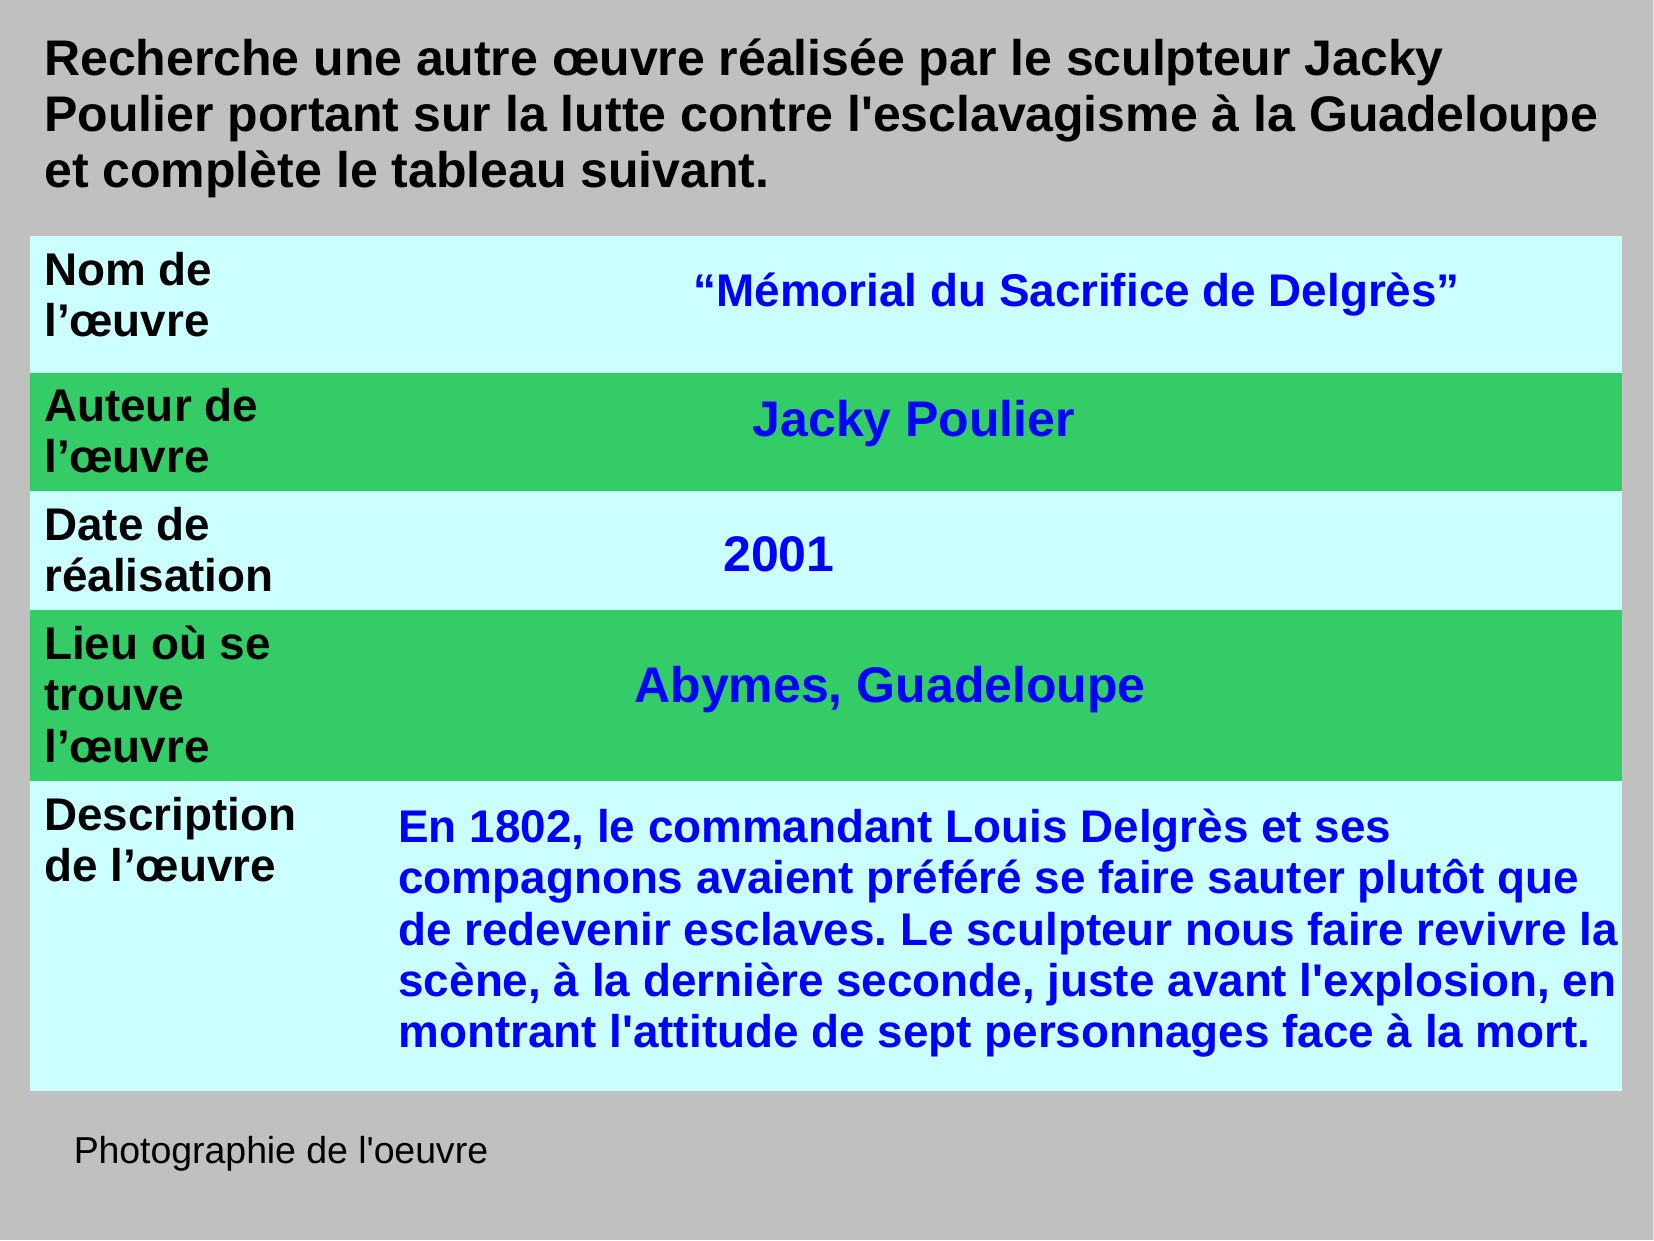

Recherche une autre œuvre réalisée par le sculpteur Jacky Poulier portant sur la lutte contre l'esclavagisme à la Guadeloupe et complète le tableau suivant.
| Nom de l’œuvre | |
| --- | --- |
| Auteur de l’œuvre | |
| Date de réalisation | |
| Lieu où se trouve l’œuvre | |
| Description de l’œuvre | |
“Mémorial du Sacrifice de Delgrès”
Jacky Poulier
2001
Abymes, Guadeloupe
En 1802, le commandant Louis Delgrès et ses compagnons avaient préféré se faire sauter plutôt que de redevenir esclaves. Le sculpteur nous faire revivre la scène, à la dernière seconde, juste avant l'explosion, en montrant l'attitude de sept personnages face à la mort.
Photographie de l'oeuvre